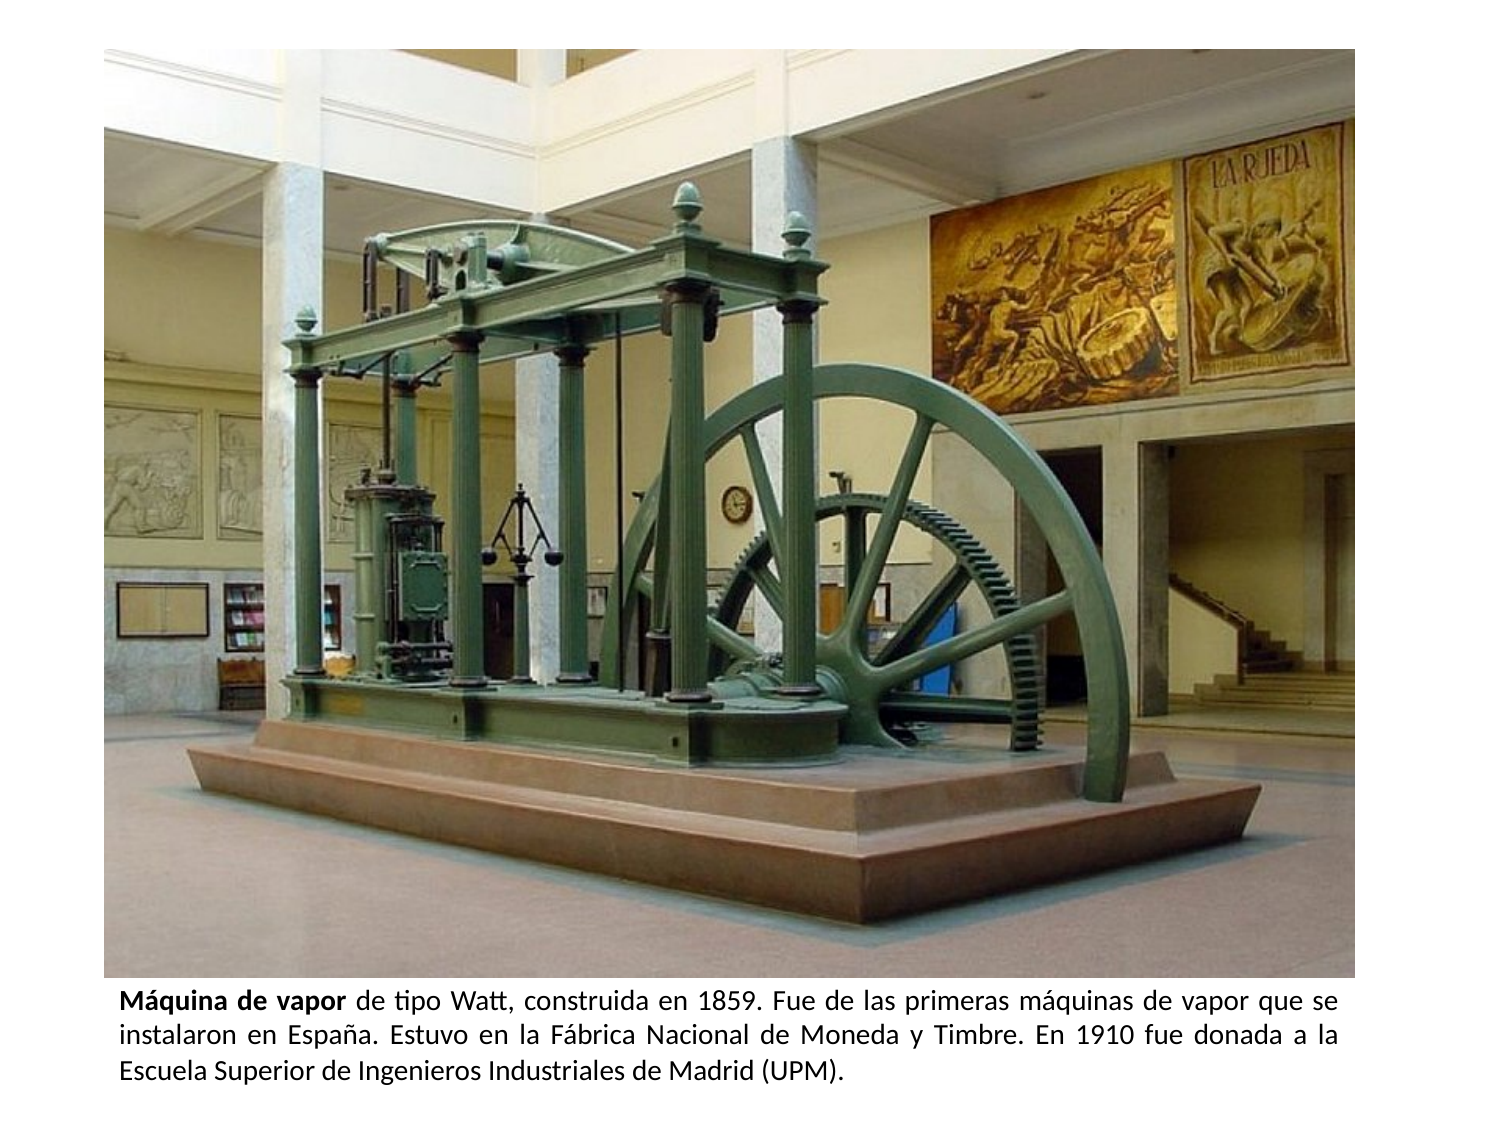

Máquina de vapor de tipo Watt, construida en 1859. Fue de las primeras máquinas de vapor que se instalaron en España. Estuvo en la Fábrica Nacional de Moneda y Timbre. En 1910 fue donada a la Escuela Superior de Ingenieros Industriales de Madrid (UPM).